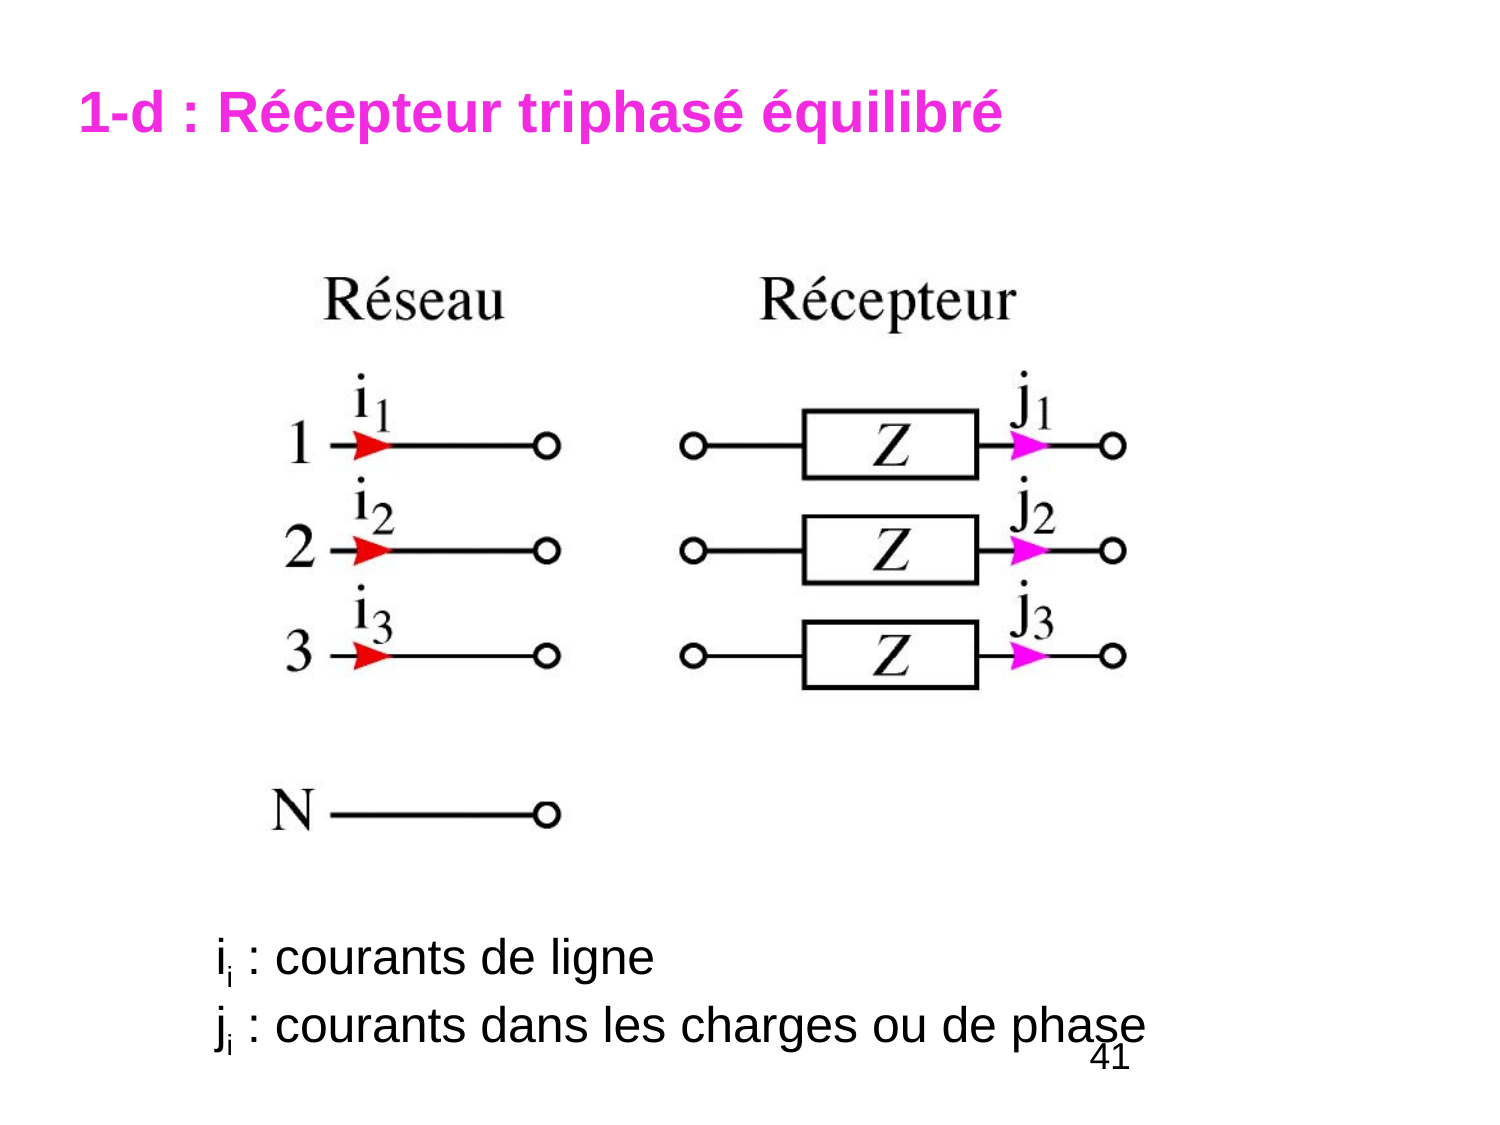

1-d : Récepteur triphasé équilibré
ii : courants de ligne
ji : courants dans les charges ou de phase
41